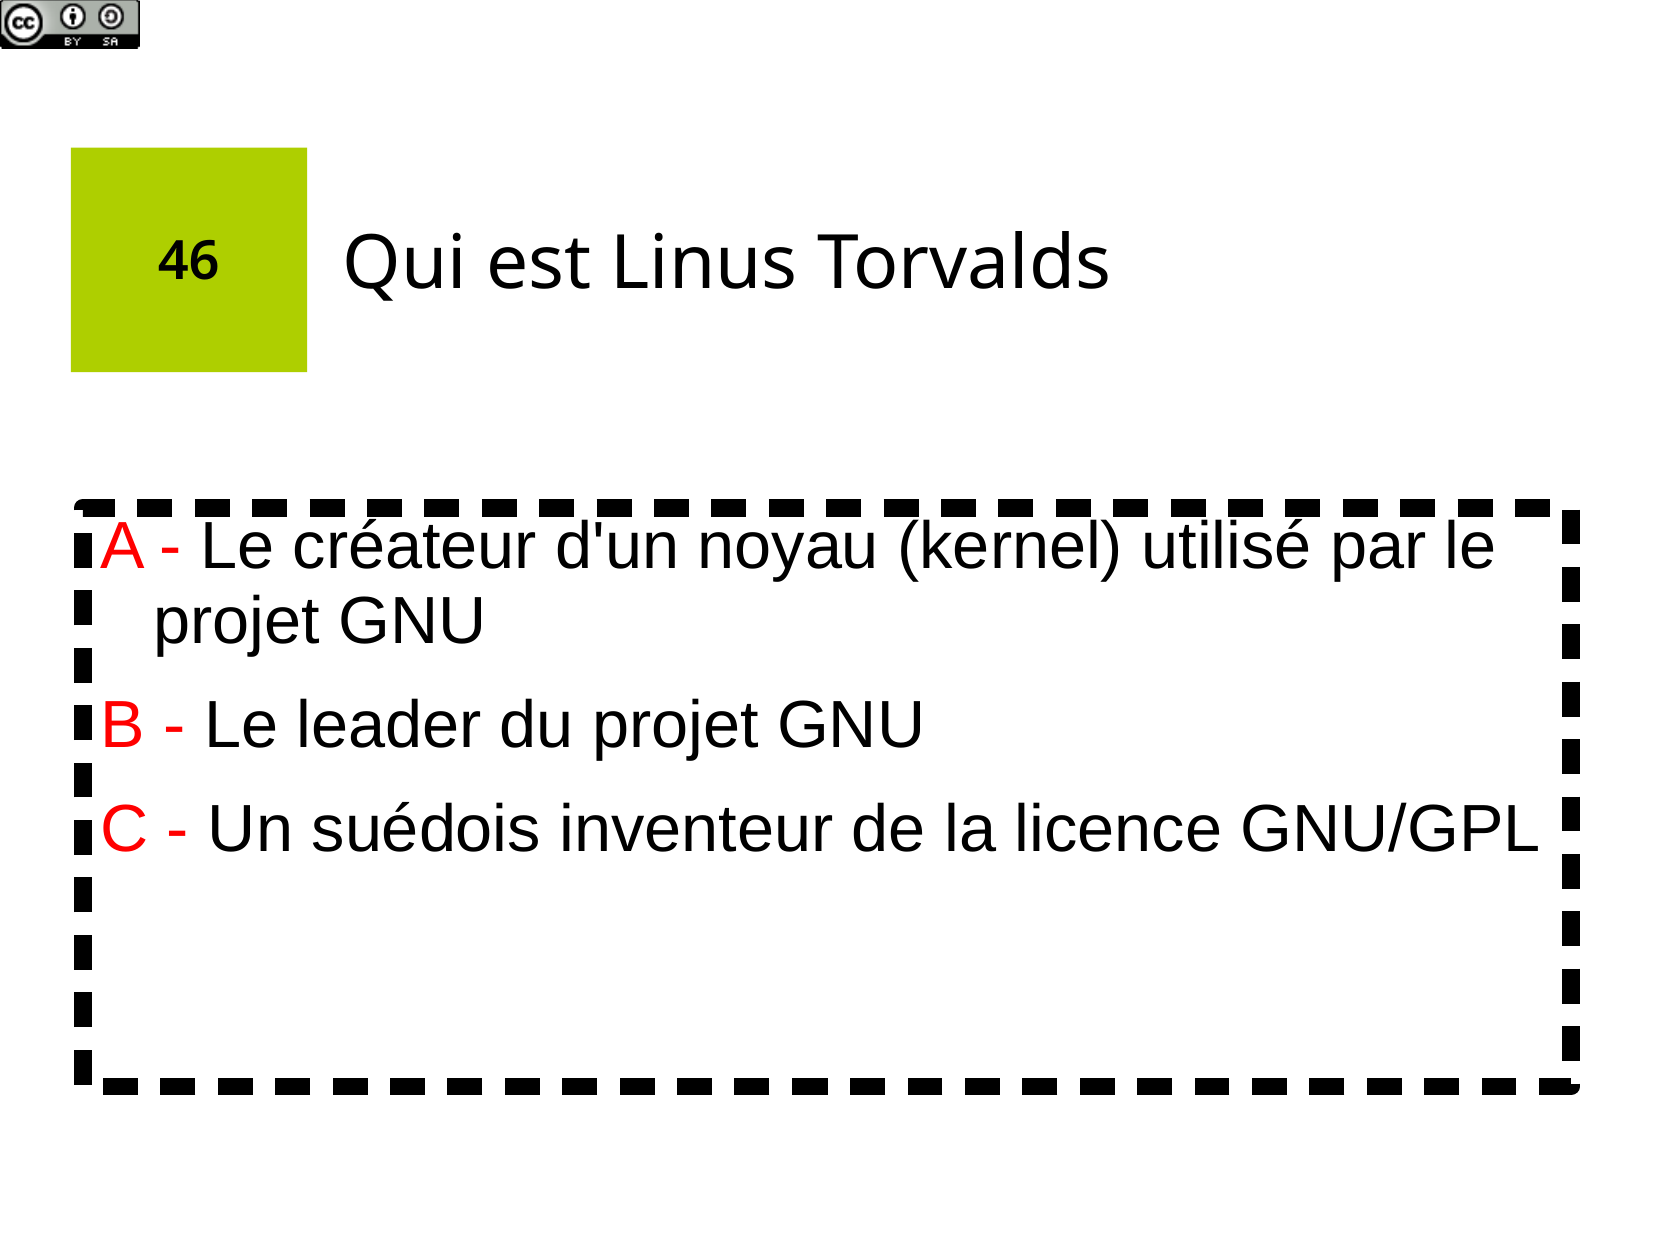

# Qui est Linus Torvalds
46
Le créateur d'un noyau (kernel) utilisé par le projet GNU
Le leader du projet GNU
Un suédois inventeur de la licence GNU/GPL